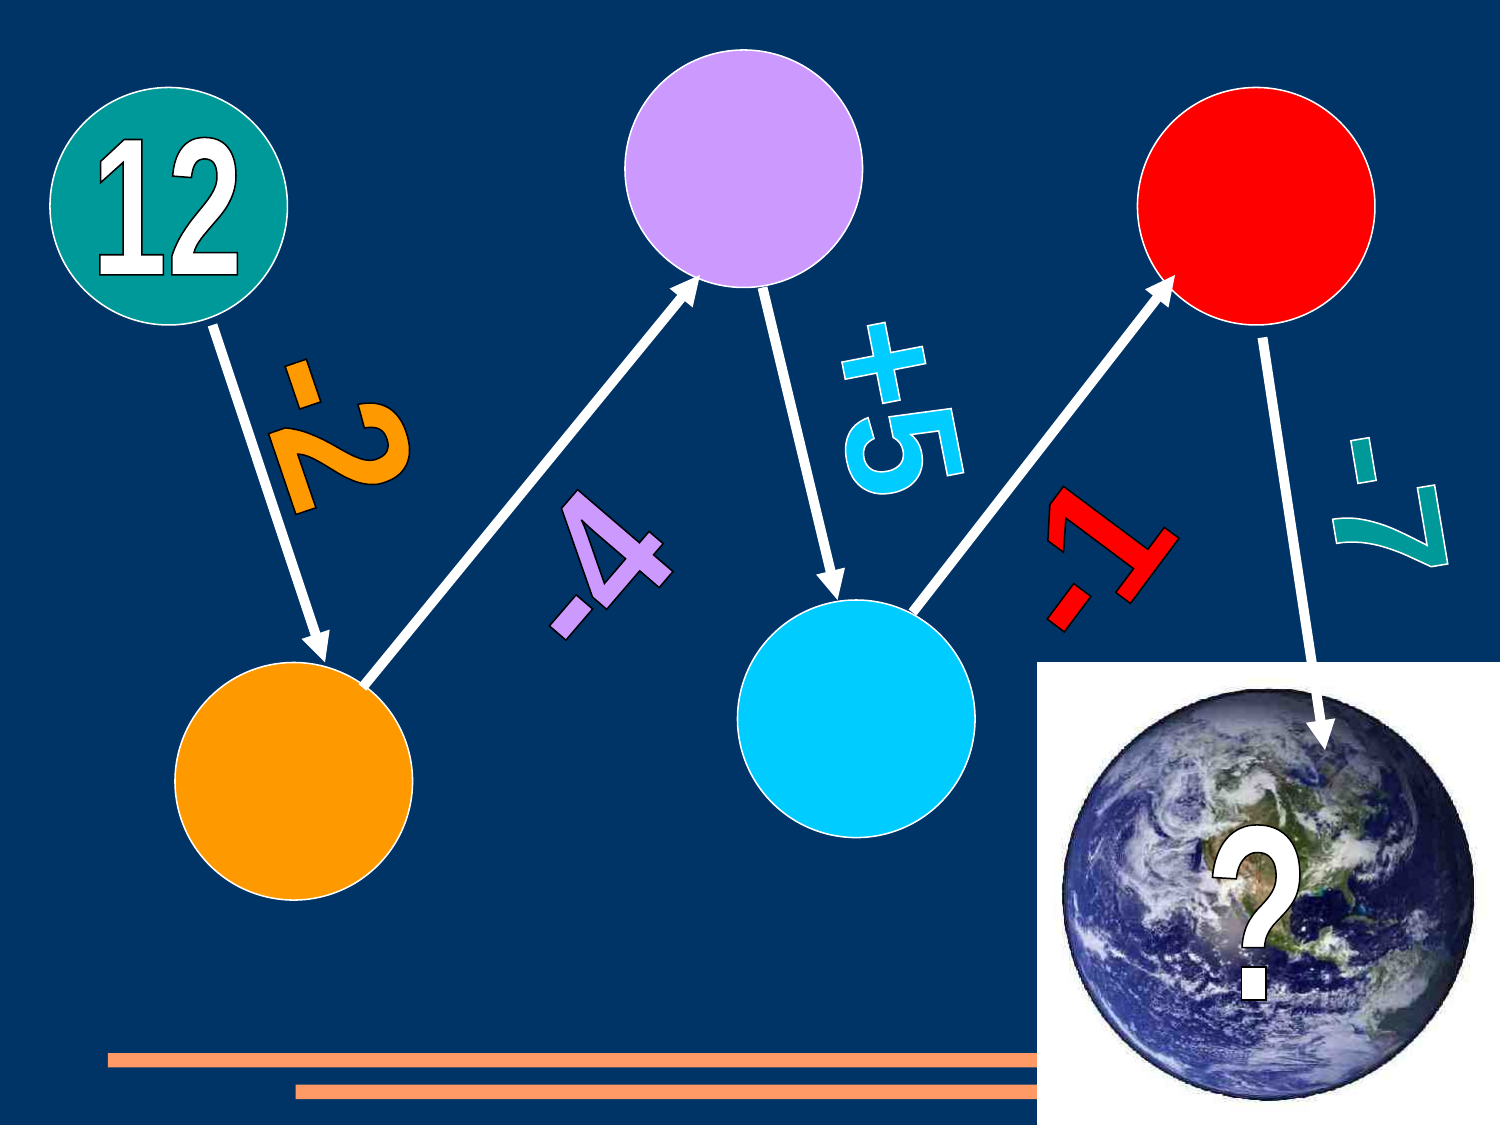

12
+5
-2
-7
-1
-4
?